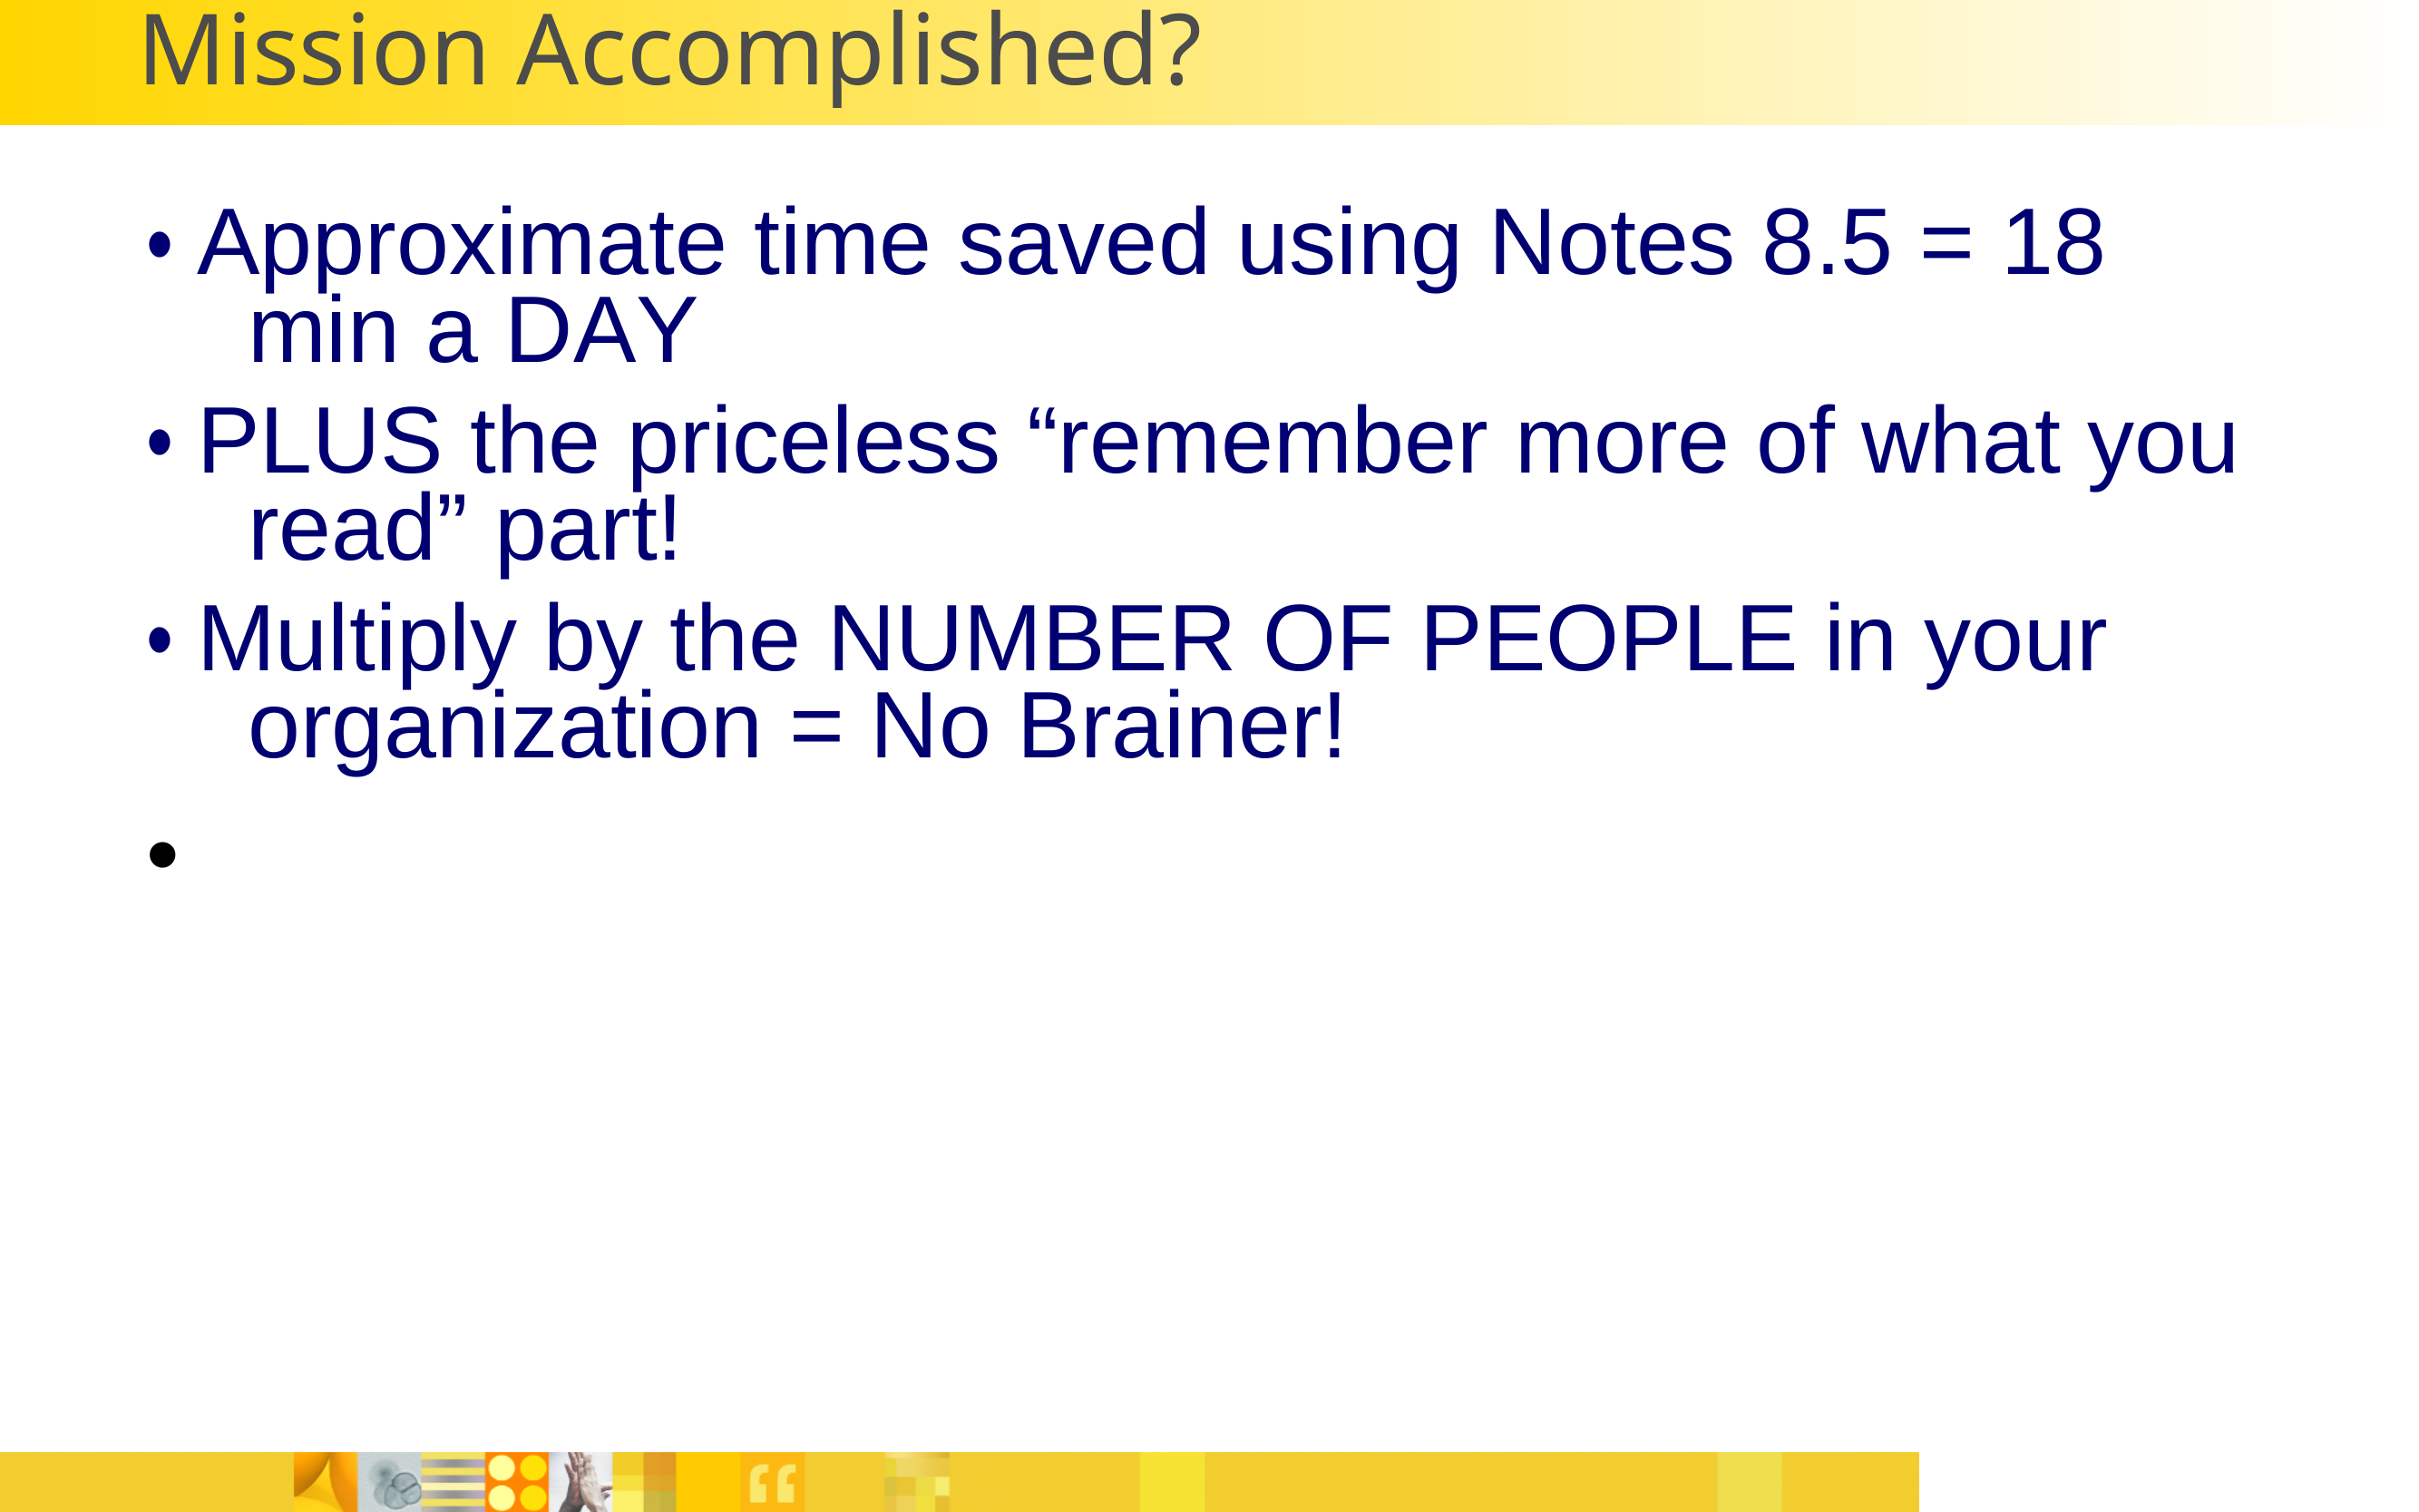

# Mission Accomplished?
Approximate time saved using Notes 8.5 = 18 min a DAY
PLUS the priceless “remember more of what you read” part!
Multiply by the NUMBER OF PEOPLE in your organization = No Brainer!